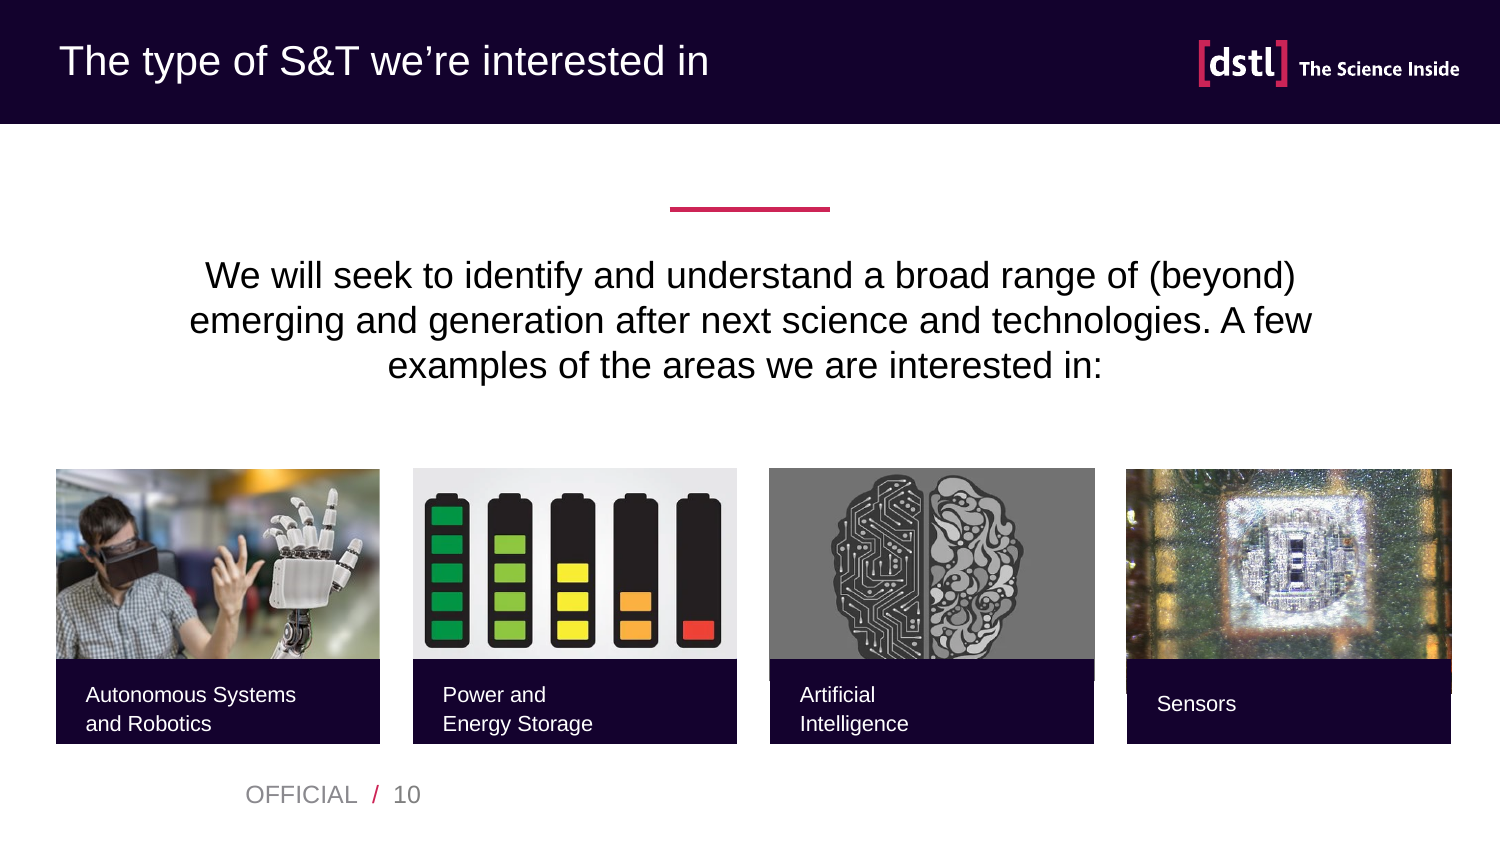

The type of S&T we’re interested in
We will seek to identify and understand a broad range of (beyond) emerging and generation after next science and technologies. A few examples of the areas we are interested in:
Autonomous Systems
and Robotics
Power and
Energy Storage
Artificial
Intelligence
Sensors
OFFICIAL /